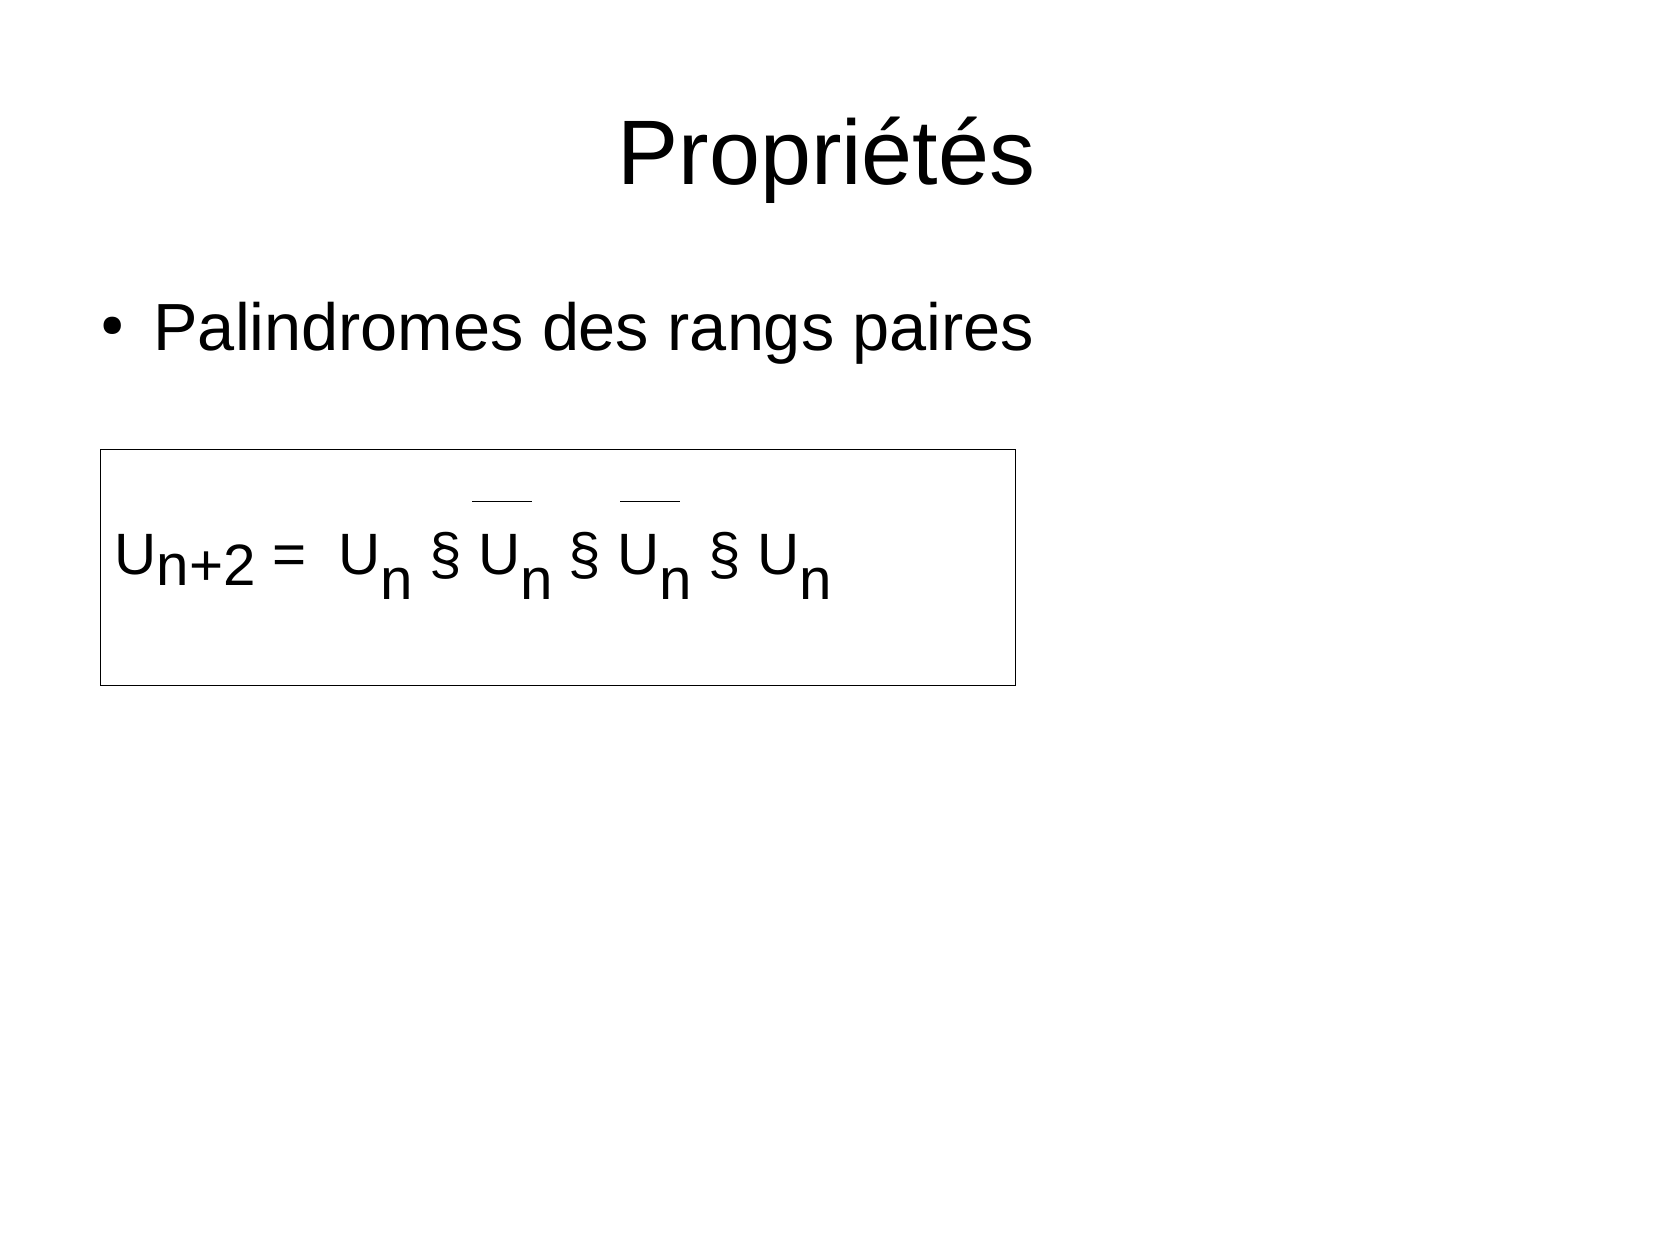

# Propriétés
Palindromes des rangs paires
| Un+2 = Un § Un § Un § Un |
| --- |